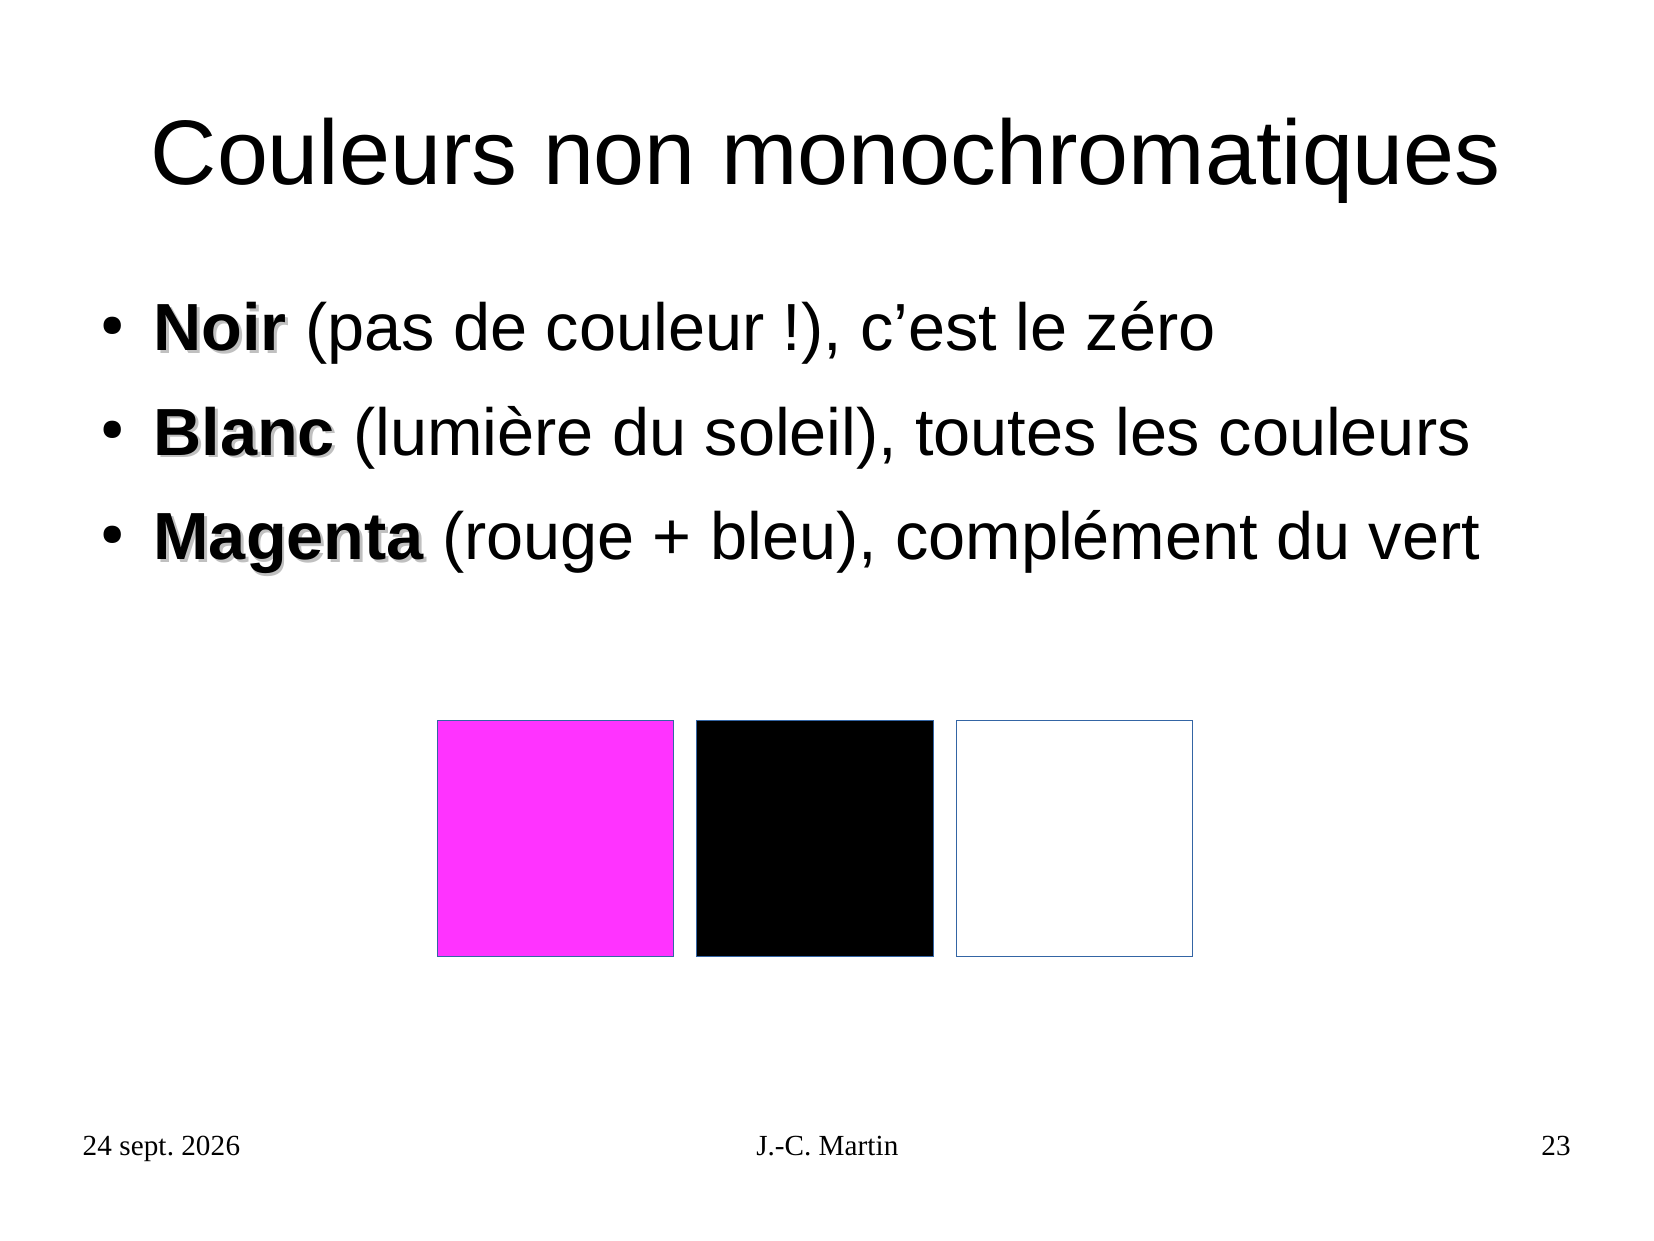

# Couleurs non monochromatiques
Noir (pas de couleur !), c’est le zéro
Blanc (lumière du soleil), toutes les couleurs
Magenta (rouge + bleu), complément du vert
J.-C. Martin
23